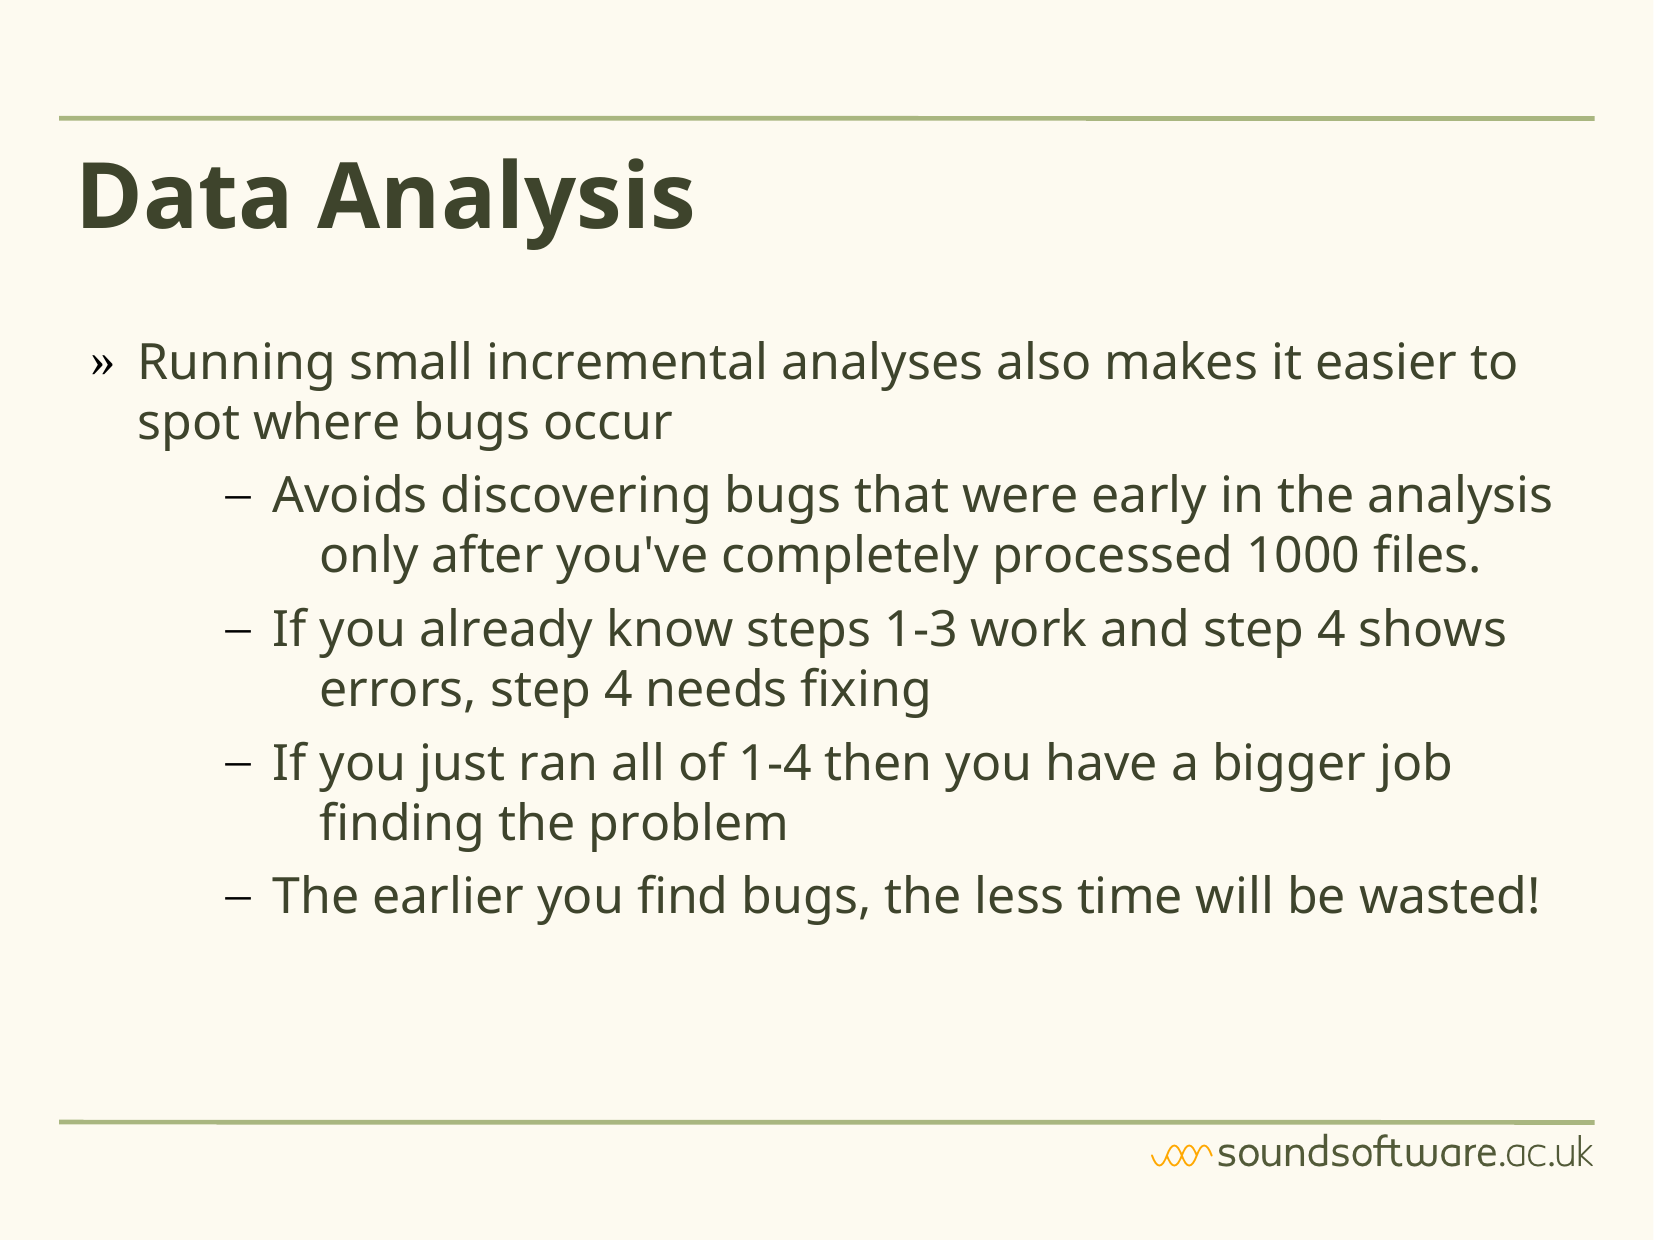

# Data Analysis
Running small incremental analyses also makes it easier to spot where bugs occur
Avoids discovering bugs that were early in the analysis only after you've completely processed 1000 files.
If you already know steps 1-3 work and step 4 shows errors, step 4 needs fixing
If you just ran all of 1-4 then you have a bigger job finding the problem
The earlier you find bugs, the less time will be wasted!